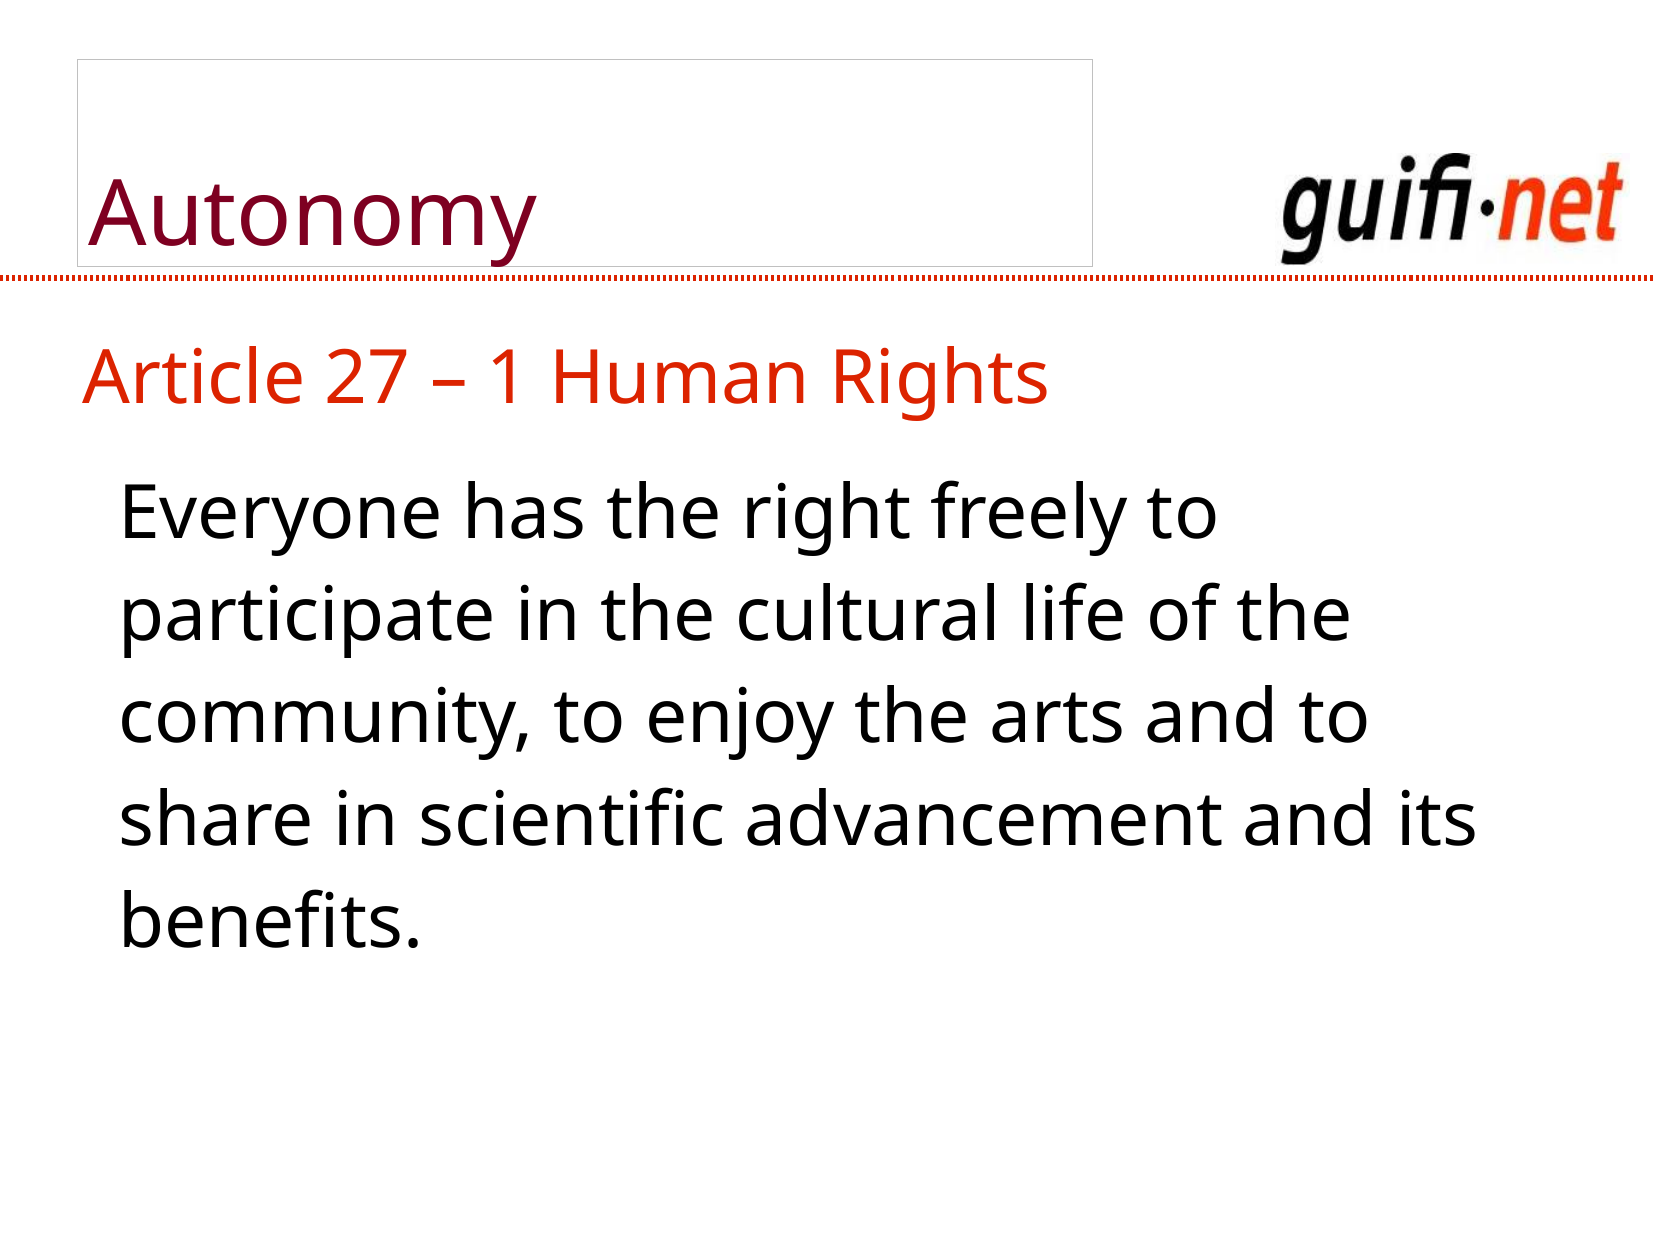

Autonomy
Article 27 – 1 Human Rights
Everyone has the right freely to participate in the cultural life of the community, to enjoy the arts and to share in scientific advancement and its benefits.